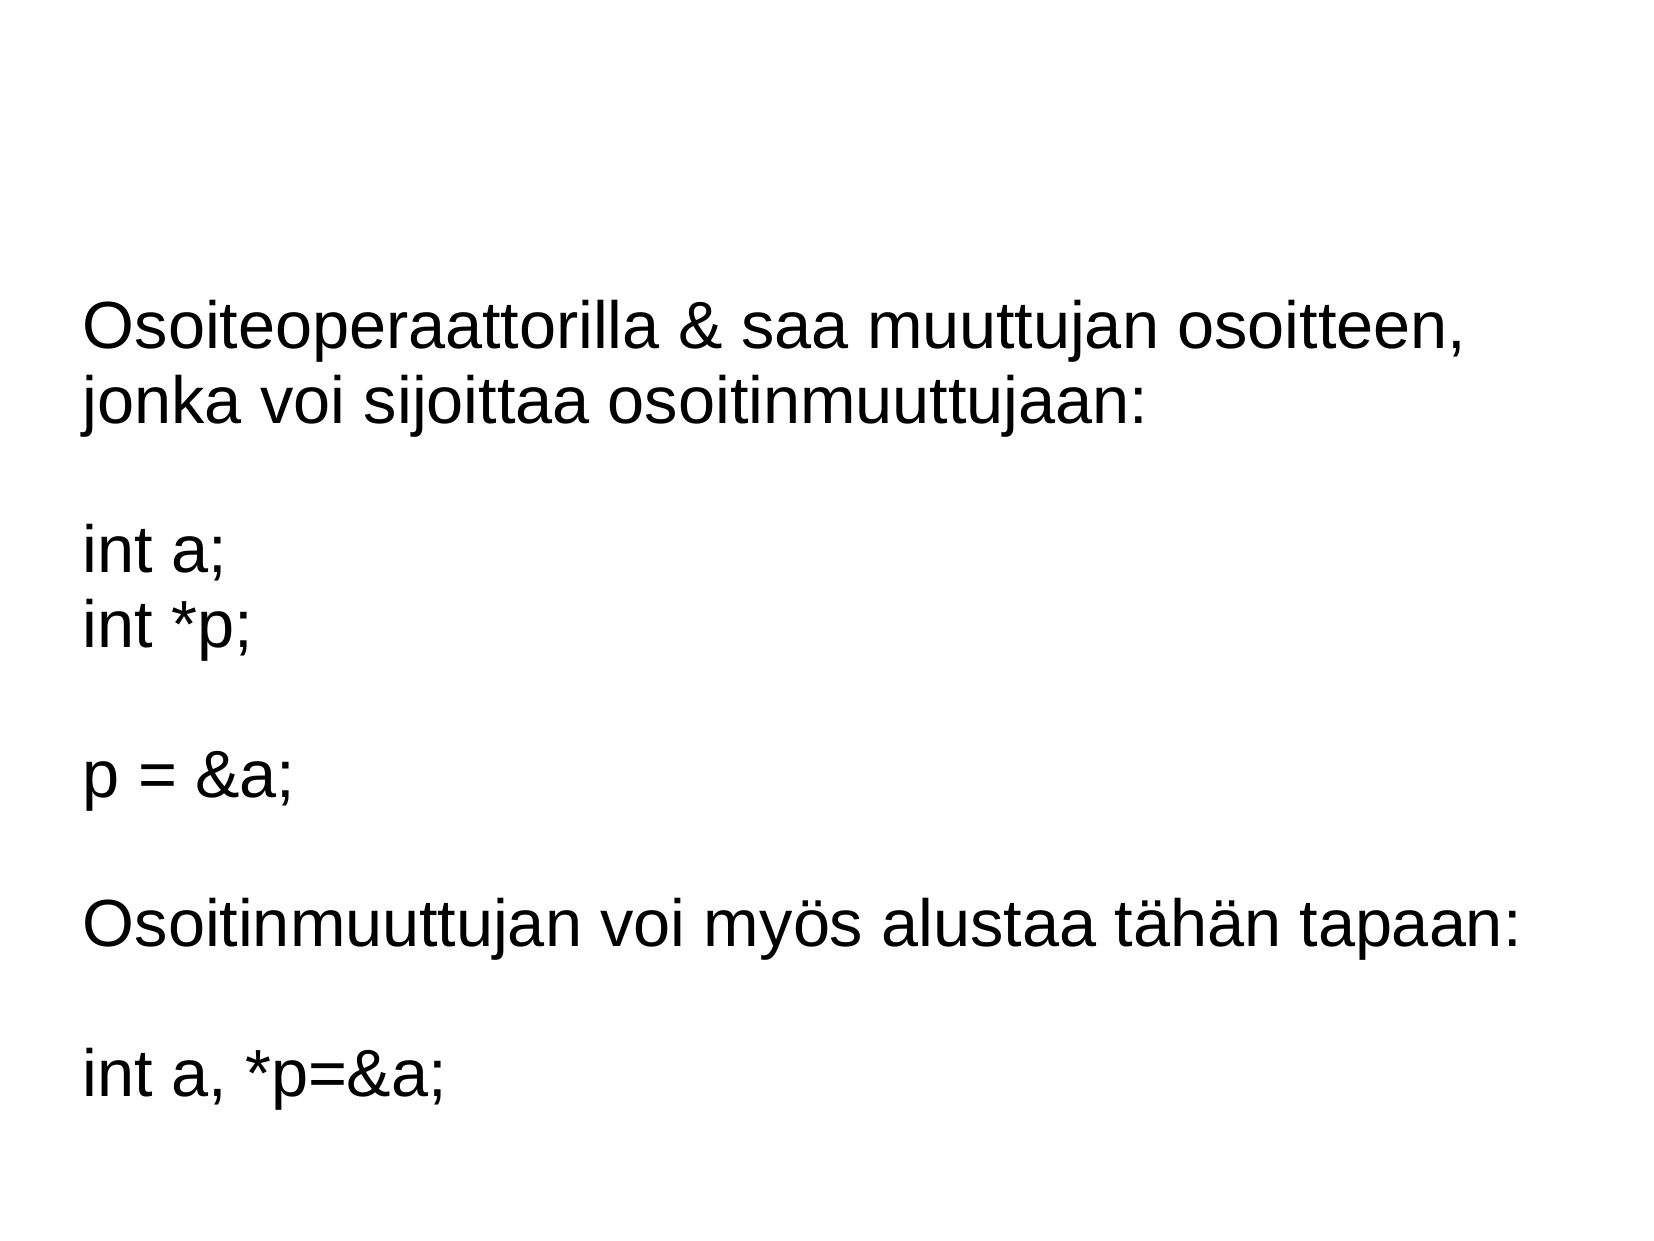

Osoiteoperaattorilla & saa muuttujan osoitteen, jonka voi sijoittaa osoitinmuuttujaan:
int a;
int *p;
p = &a;
Osoitinmuuttujan voi myös alustaa tähän tapaan:
int a, *p=&a;